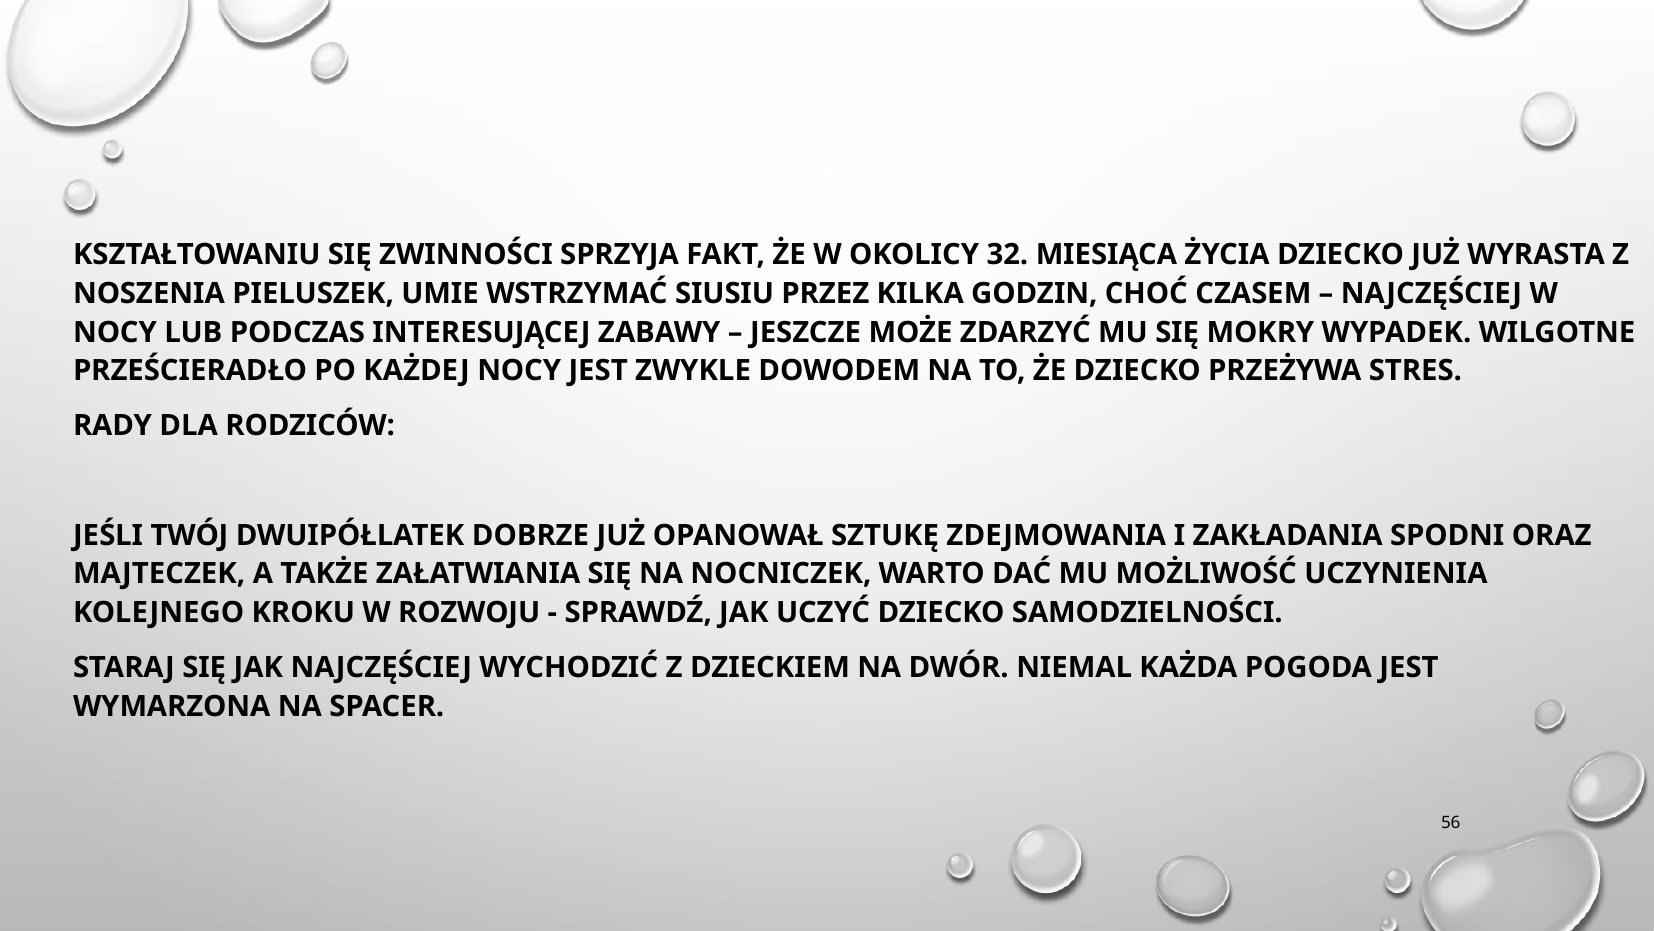

# Kształtowaniu się zwinności sprzyja fakt, że w okolicy 32. miesiąca życia dziecko już wyrasta z noszenia pieluszek, umie wstrzymać siusiu przez kilka godzin, choć czasem – najczęściej w nocy lub podczas interesującej zabawy – jeszcze może zdarzyć mu się mokry wypadek. Wilgotne prześcieradło po każdej nocy jest zwykle dowodem na to, że dziecko przeżywa stres.
Rady dla rodziców:
Jeśli twój dwuipółlatek dobrze już opanował sztukę zdejmowania i zakładania spodni oraz majteczek, a także załatwiania się na nocniczek, warto dać mu możliwość uczynienia kolejnego kroku w rozwoju - sprawdź, jak uczyć dziecko samodzielności.
Staraj się jak najczęściej wychodzić z dzieckiem na dwór. Niemal każda pogoda jest wymarzona na spacer.
55